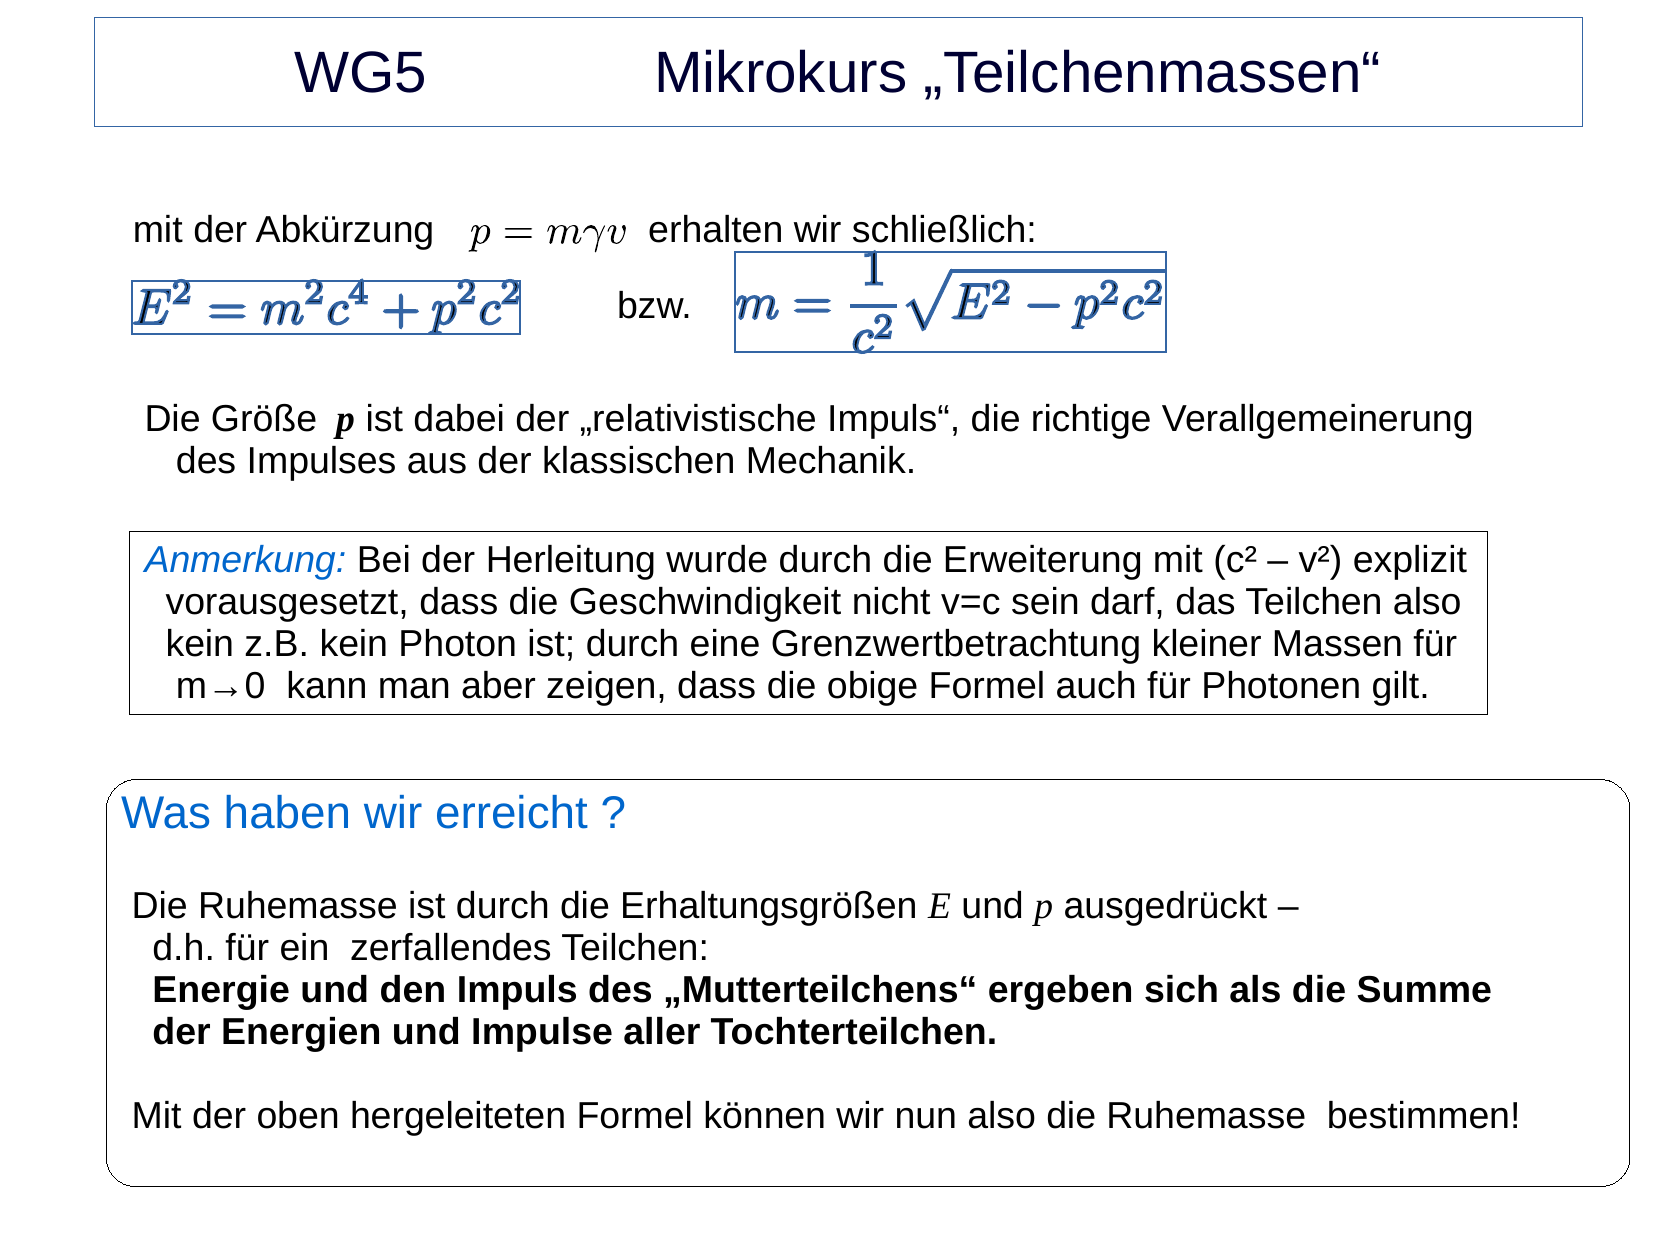

# WG5 Mikrokurs „Teilchenmassen“
mit der Abkürzung 	 erhalten wir schließlich:
bzw.
Die Größe p ist dabei der „relativistische Impuls“, die richtige Verallgemeinerung
 des Impulses aus der klassischen Mechanik.
Anmerkung: Bei der Herleitung wurde durch die Erweiterung mit (c² – v²) explizit
 vorausgesetzt, dass die Geschwindigkeit nicht v=c sein darf, das Teilchen also
 kein z.B. kein Photon ist; durch eine Grenzwertbetrachtung kleiner Massen für
 m→0 kann man aber zeigen, dass die obige Formel auch für Photonen gilt.
Was haben wir erreicht ?
 Die Ruhemasse ist durch die Erhaltungsgrößen E und p ausgedrückt –
 d.h. für ein zerfallendes Teilchen:
 Energie und den Impuls des „Mutterteilchens“ ergeben sich als die Summe
 der Energien und Impulse aller Tochterteilchen.
 Mit der oben hergeleiteten Formel können wir nun also die Ruhemasse bestimmen!